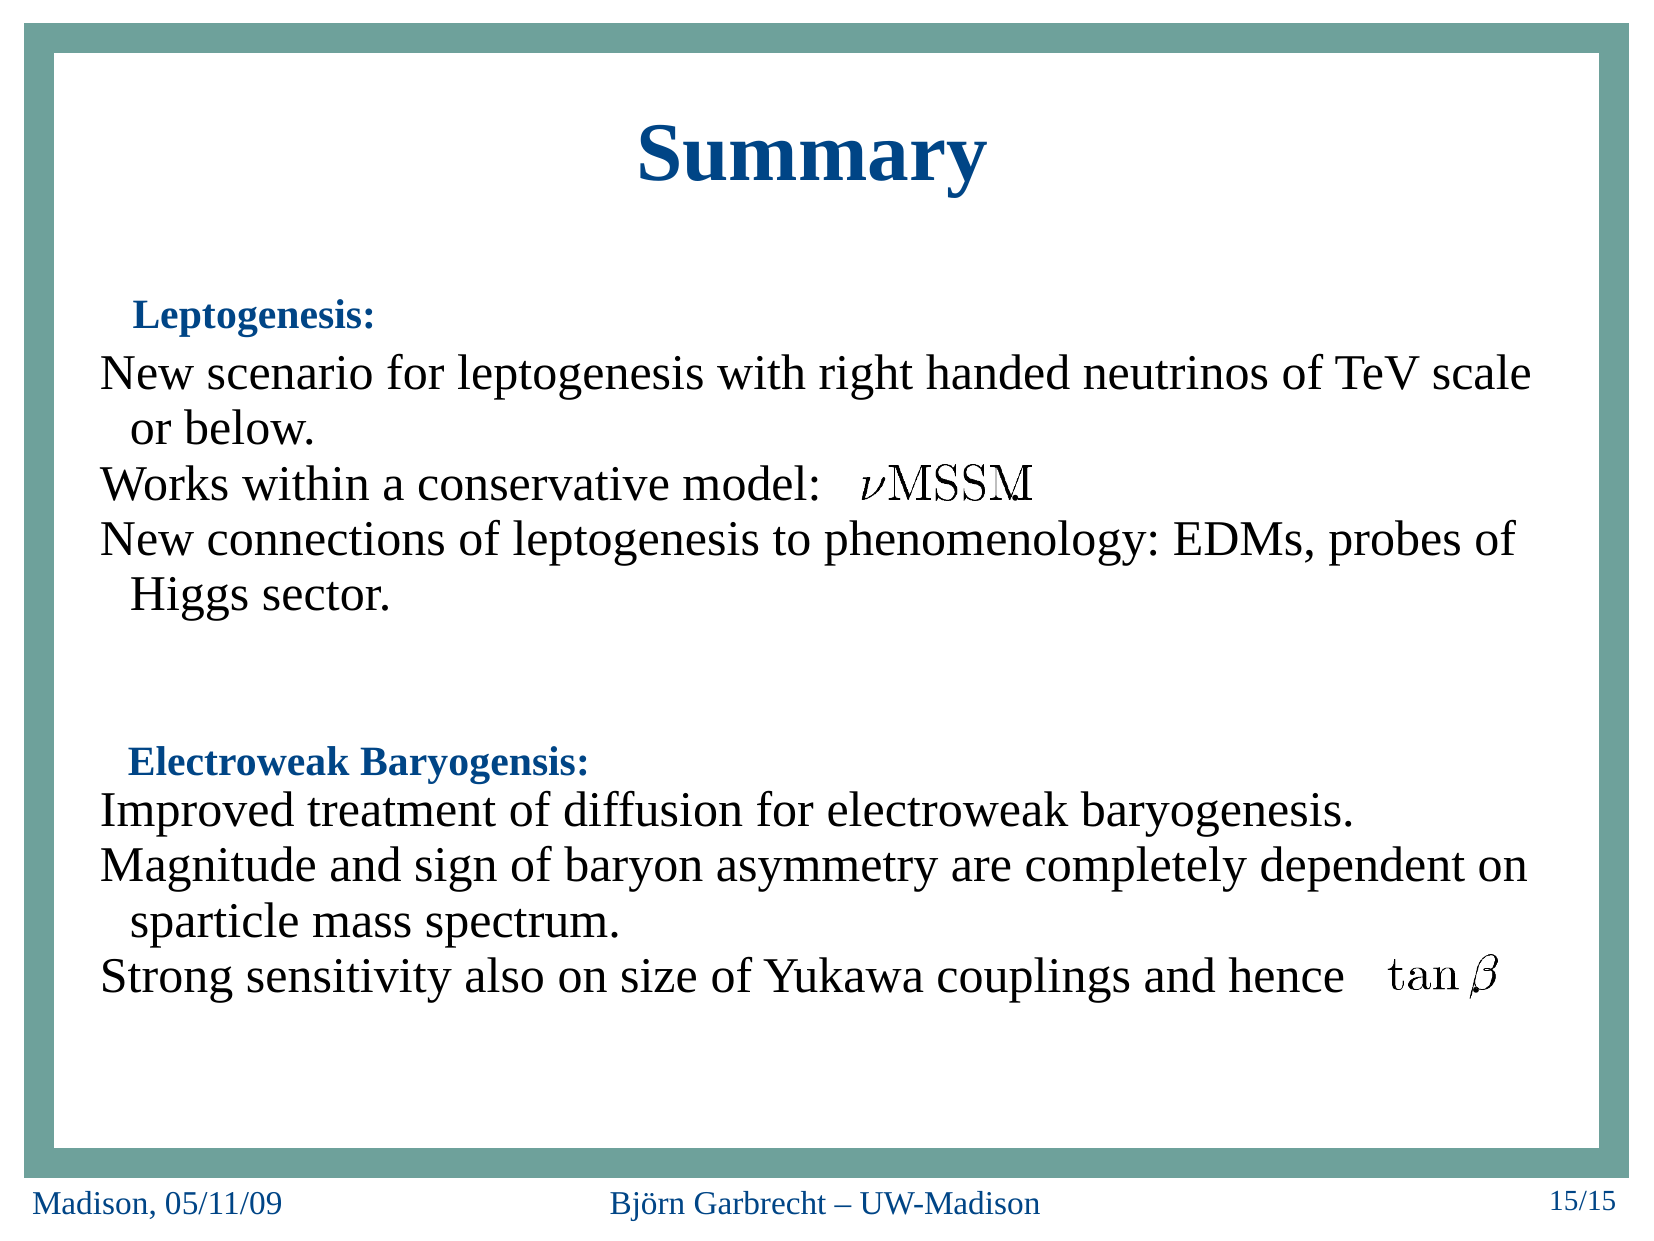

# Summary
Leptogenesis:
New scenario for leptogenesis with right handed neutrinos of TeV scale or below.
Works within a conservative model: .
New connections of leptogenesis to phenomenology: EDMs, probes of Higgs sector.
Electroweak Baryogensis:
Improved treatment of diffusion for electroweak baryogenesis.
Magnitude and sign of baryon asymmetry are completely dependent on sparticle mass spectrum.
Strong sensitivity also on size of Yukawa couplings and hence .
Björn Garbrecht – UW-Madison
15